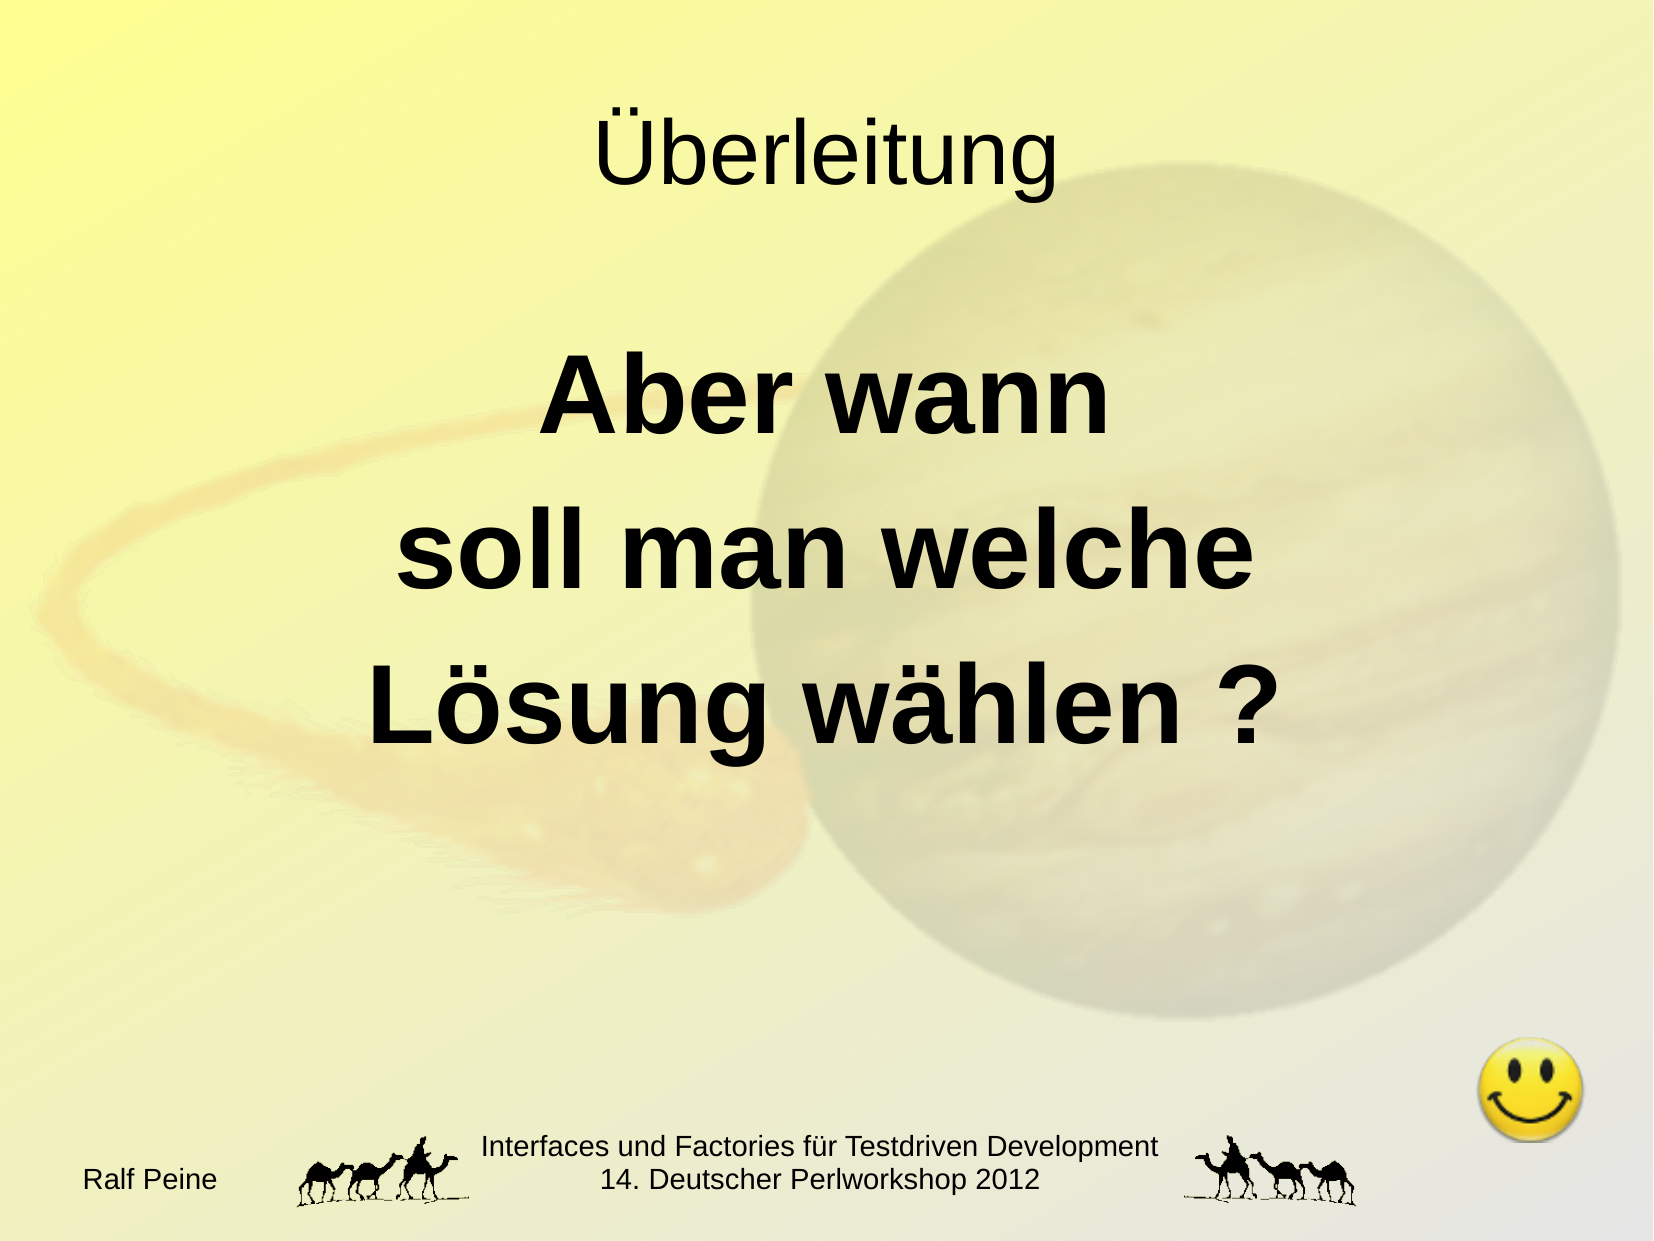

# Überleitung
Aber wann
soll man welche
Lösung wählen ?